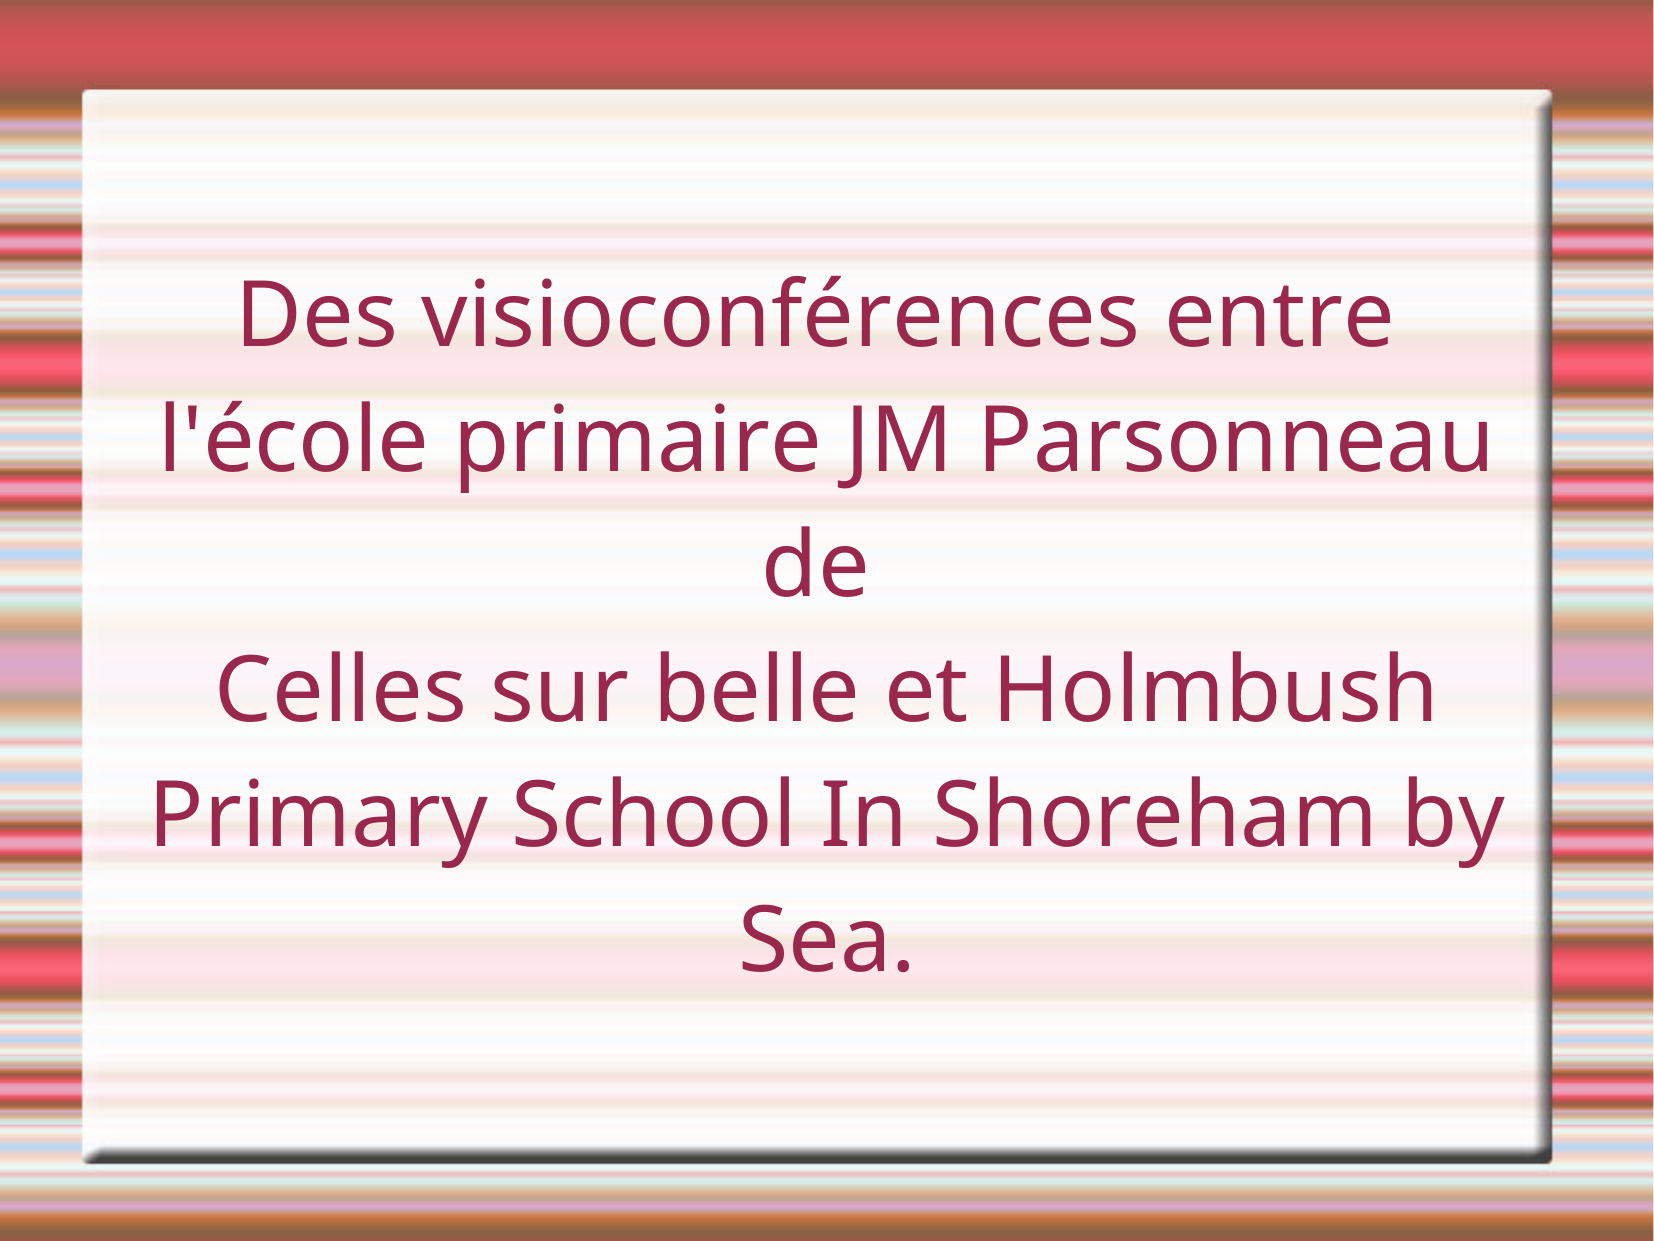

# Des visioconférences entre
l'école primaire JM Parsonneau de
Celles sur belle et Holmbush Primary School In Shoreham by Sea.